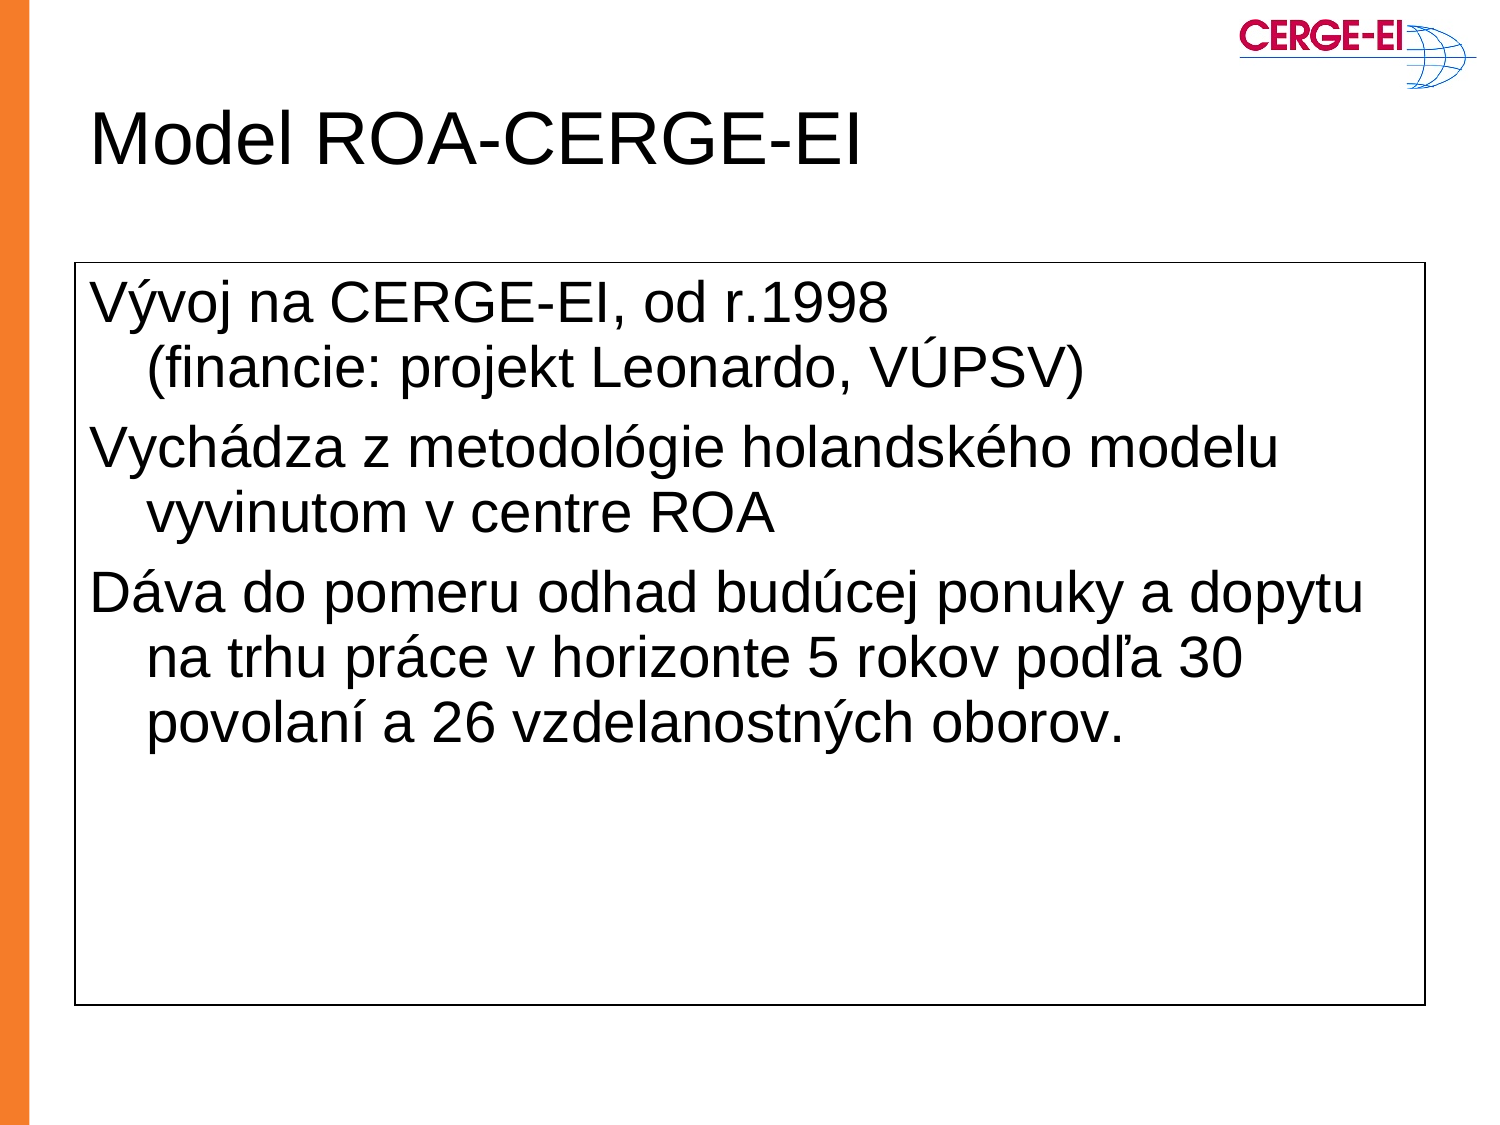

# Model ROA-CERGE-EI
Vývoj na CERGE-EI, od r.1998
(financie: projekt Leonardo, VÚPSV)
Vychádza z metodológie holandského modelu vyvinutom v centre ROA
Dáva do pomeru odhad budúcej ponuky a dopytu na trhu práce v horizonte 5 rokov podľa 30 povolaní a 26 vzdelanostných oborov.